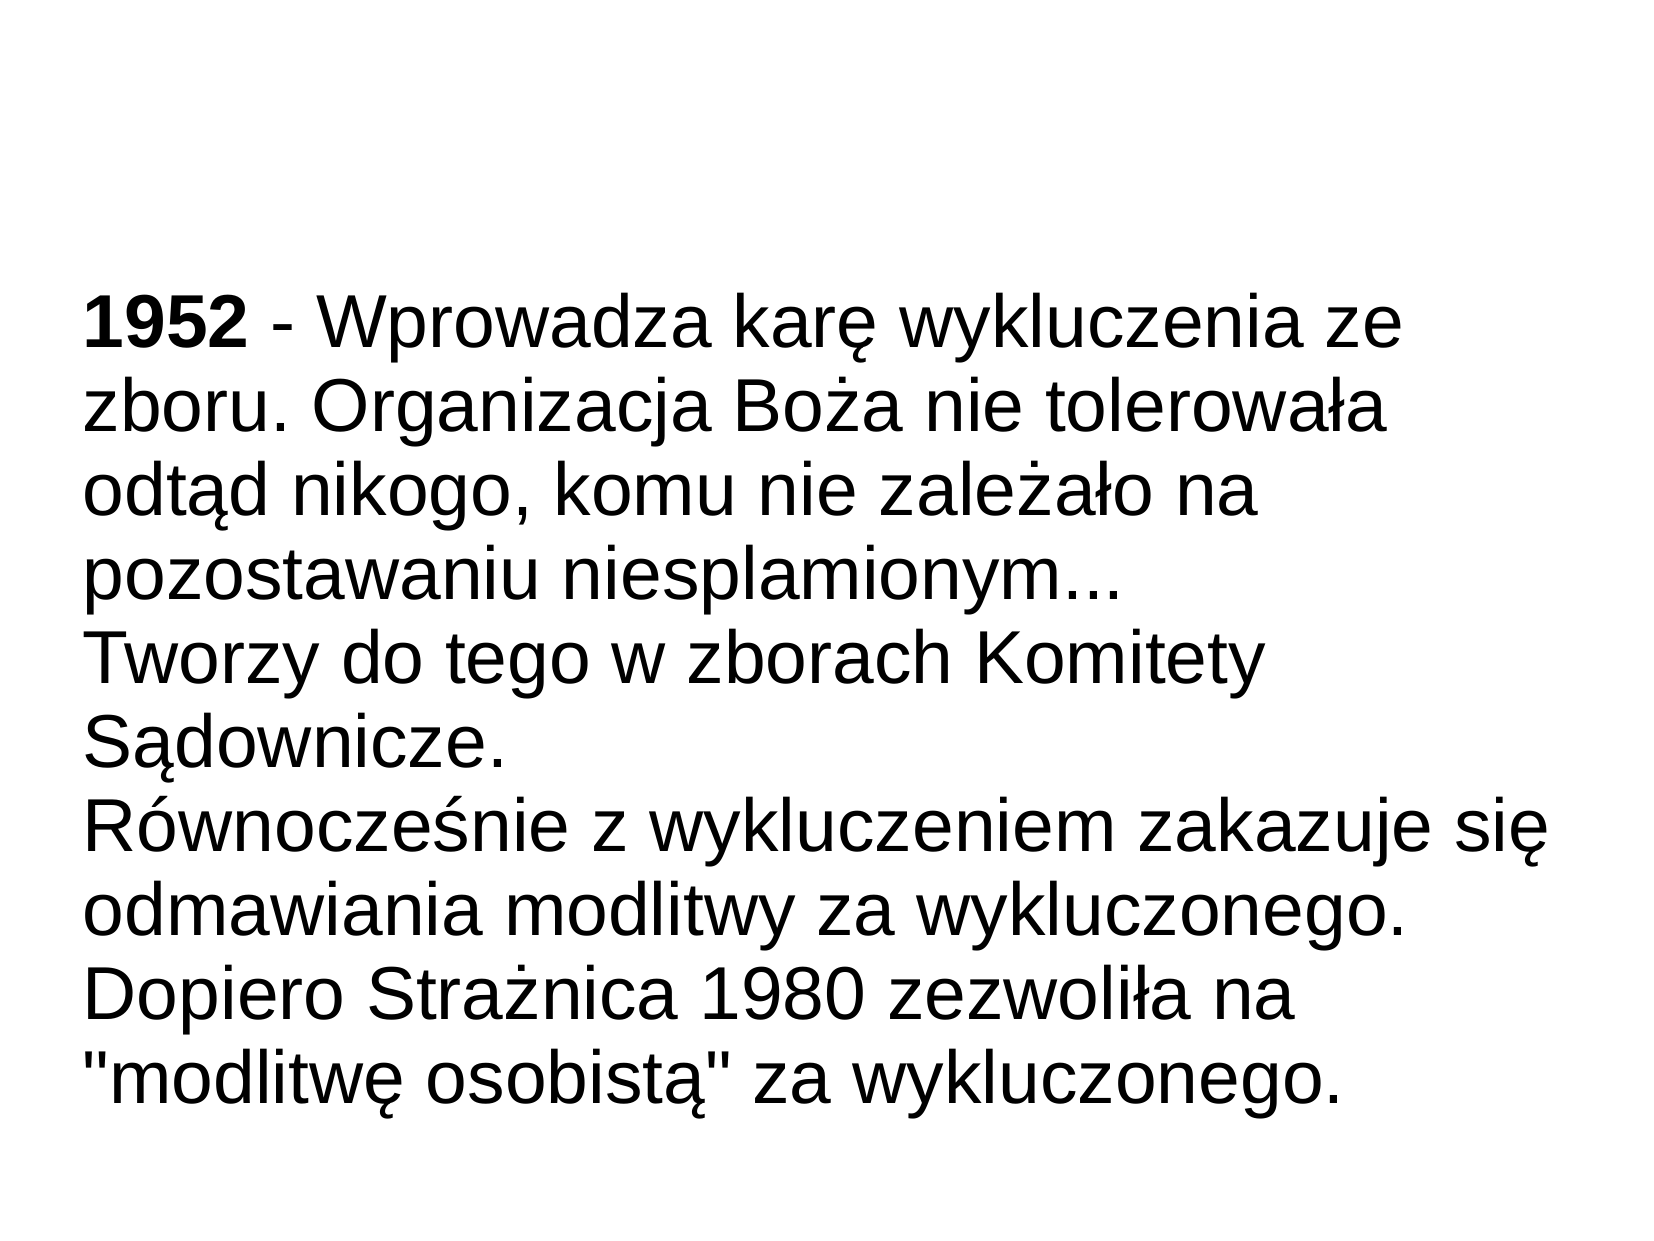

#
1952 - Wprowadza karę wykluczenia ze zboru. Organizacja Boża nie tolerowała odtąd nikogo, komu nie zależało na pozostawaniu niesplamionym...
Tworzy do tego w zborach Komitety Sądownicze.
Równocześnie z wykluczeniem zakazuje się odmawiania modlitwy za wykluczonego. Dopiero Strażnica 1980 zezwoliła na "modlitwę osobistą" za wykluczonego.